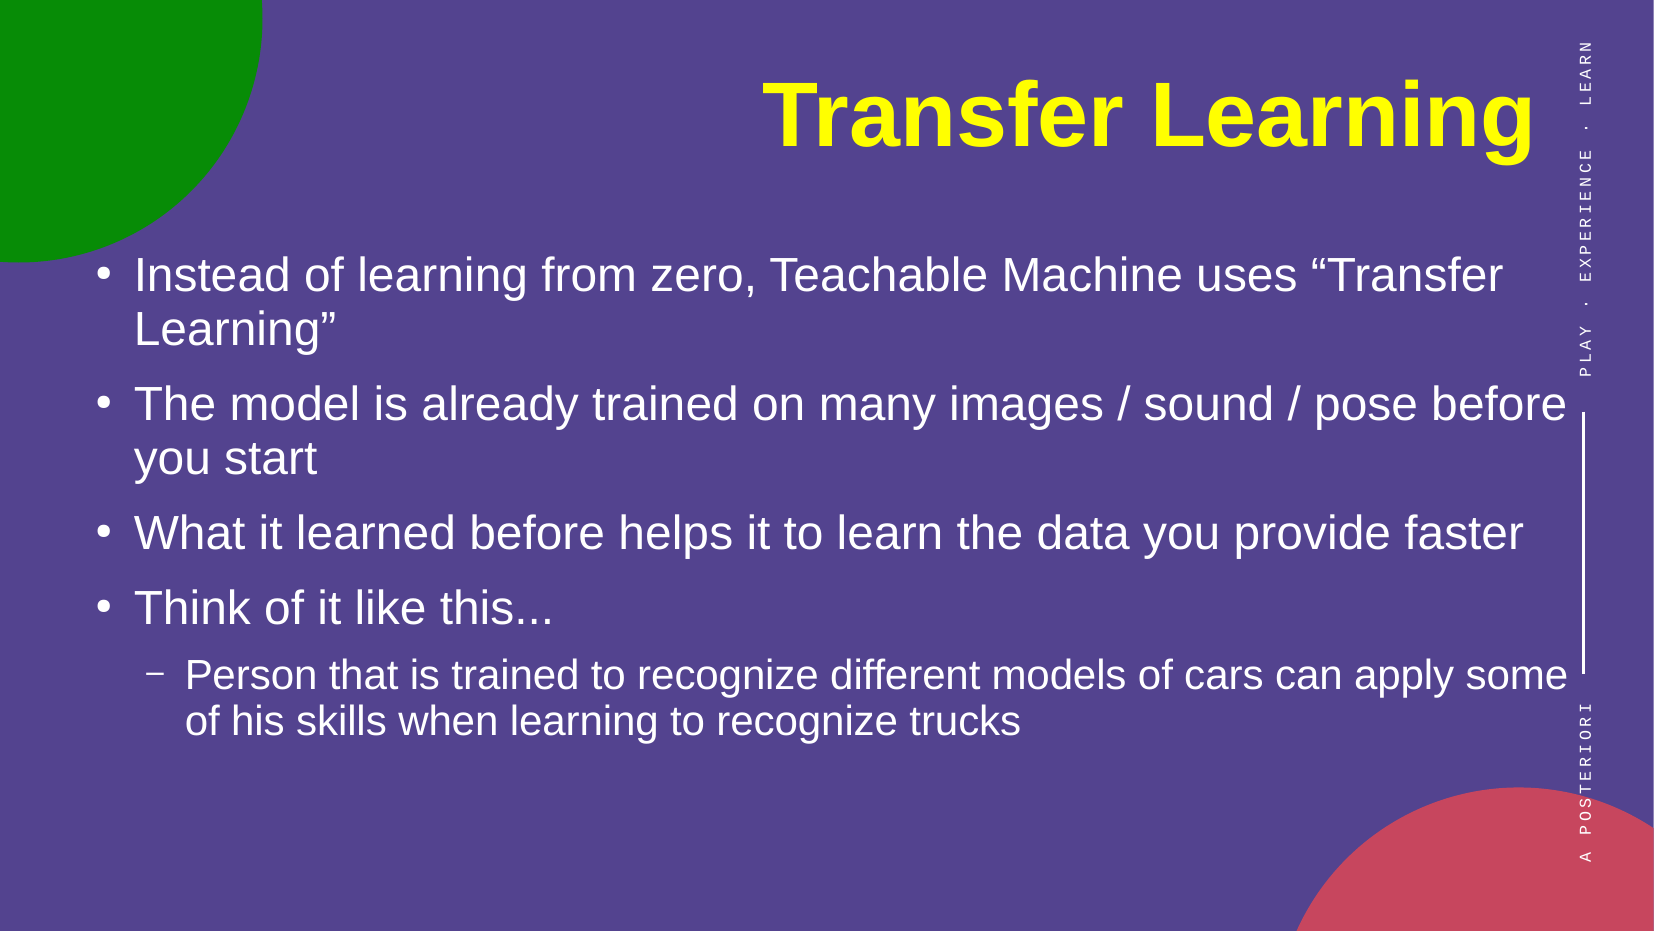

# Transfer Learning
Instead of learning from zero, Teachable Machine uses “Transfer Learning”
The model is already trained on many images / sound / pose before you start
What it learned before helps it to learn the data you provide faster
Think of it like this...
Person that is trained to recognize different models of cars can apply some of his skills when learning to recognize trucks